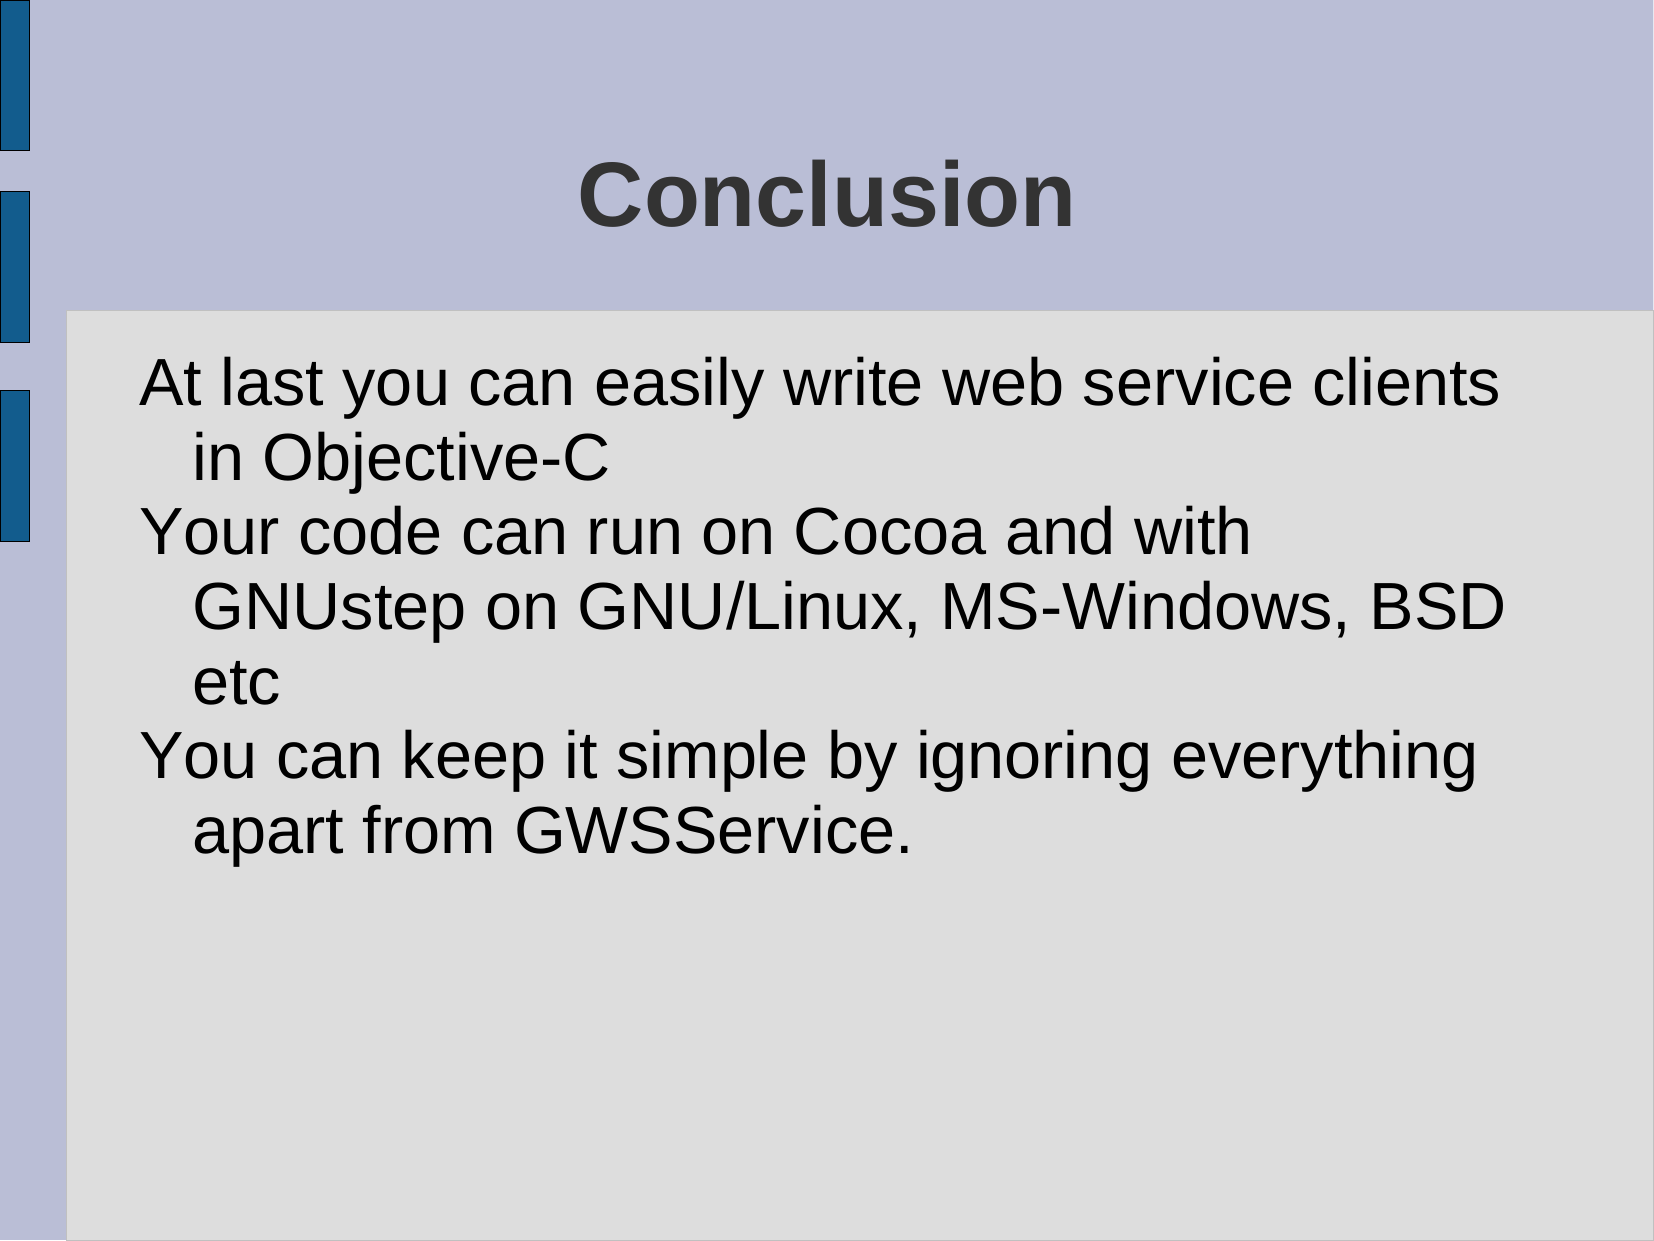

# Conclusion
At last you can easily write web service clients in Objective-C
Your code can run on Cocoa and with GNUstep on GNU/Linux, MS-Windows, BSD etc
You can keep it simple by ignoring everything apart from GWSService.